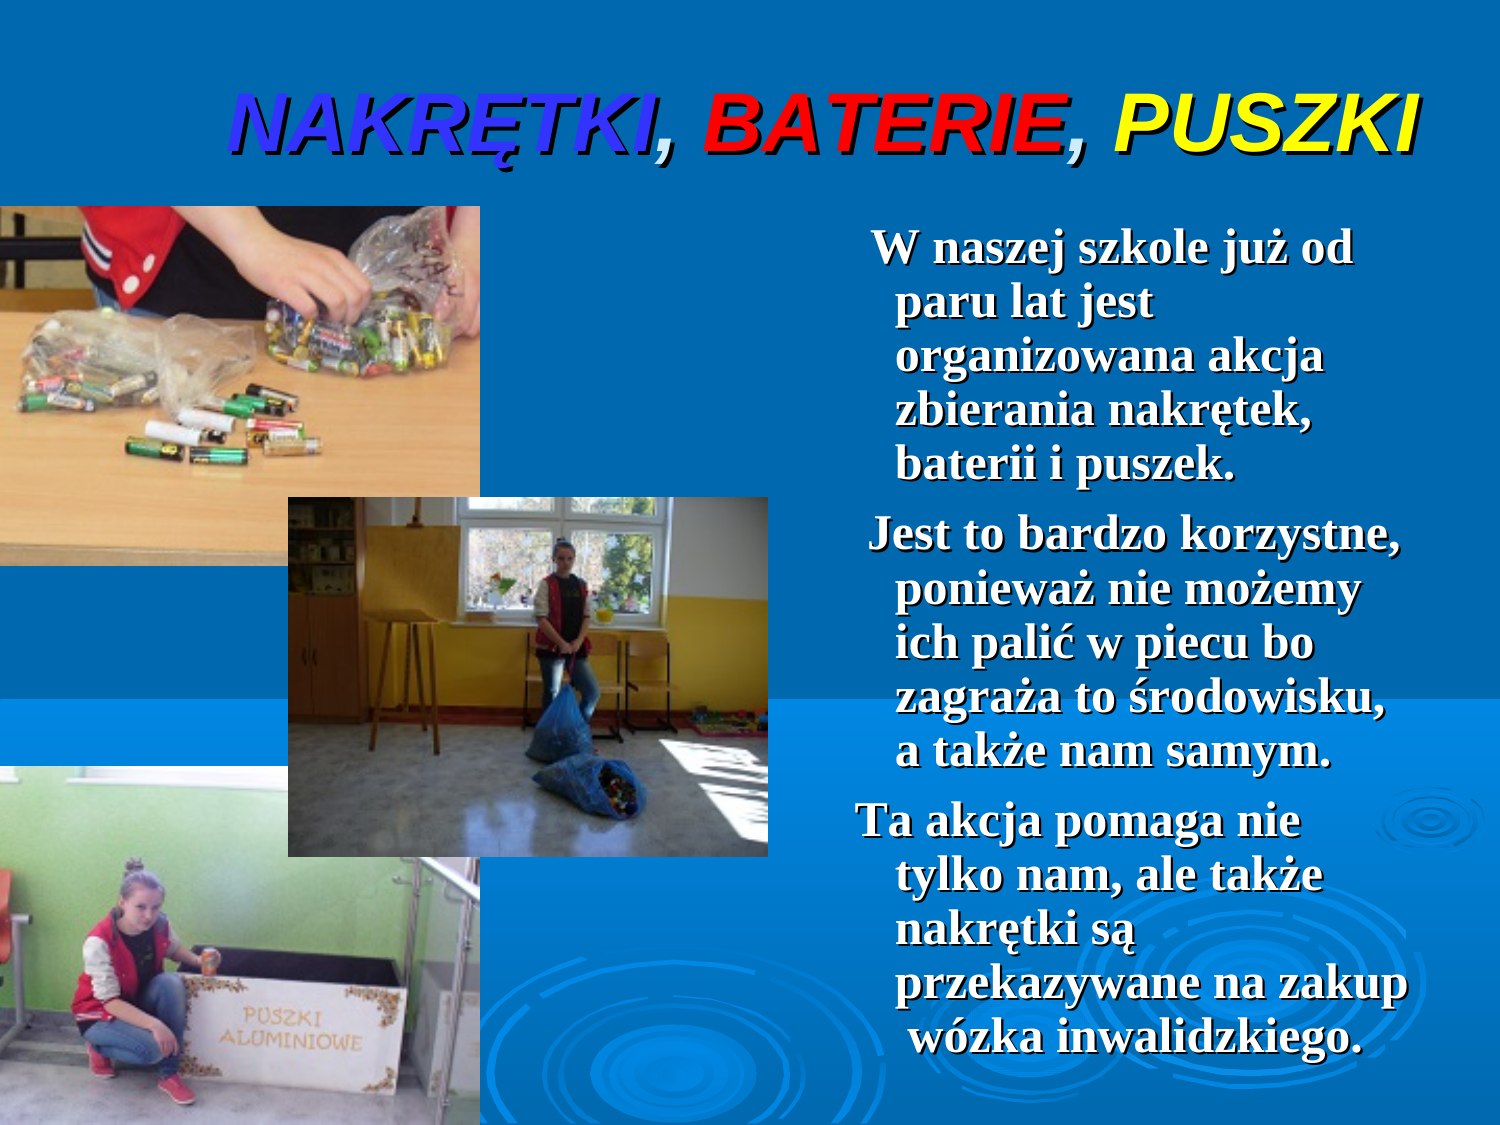

# NAKRĘTKI, BATERIE, PUSZKI
 W naszej szkole już od paru lat jest organizowana akcja zbierania nakrętek, baterii i puszek.
 Jest to bardzo korzystne, ponieważ nie możemy ich palić w piecu bo zagraża to środowisku, a także nam samym.
 Ta akcja pomaga nie tylko nam, ale także nakrętki są przekazywane na zakup wózka inwalidzkiego.